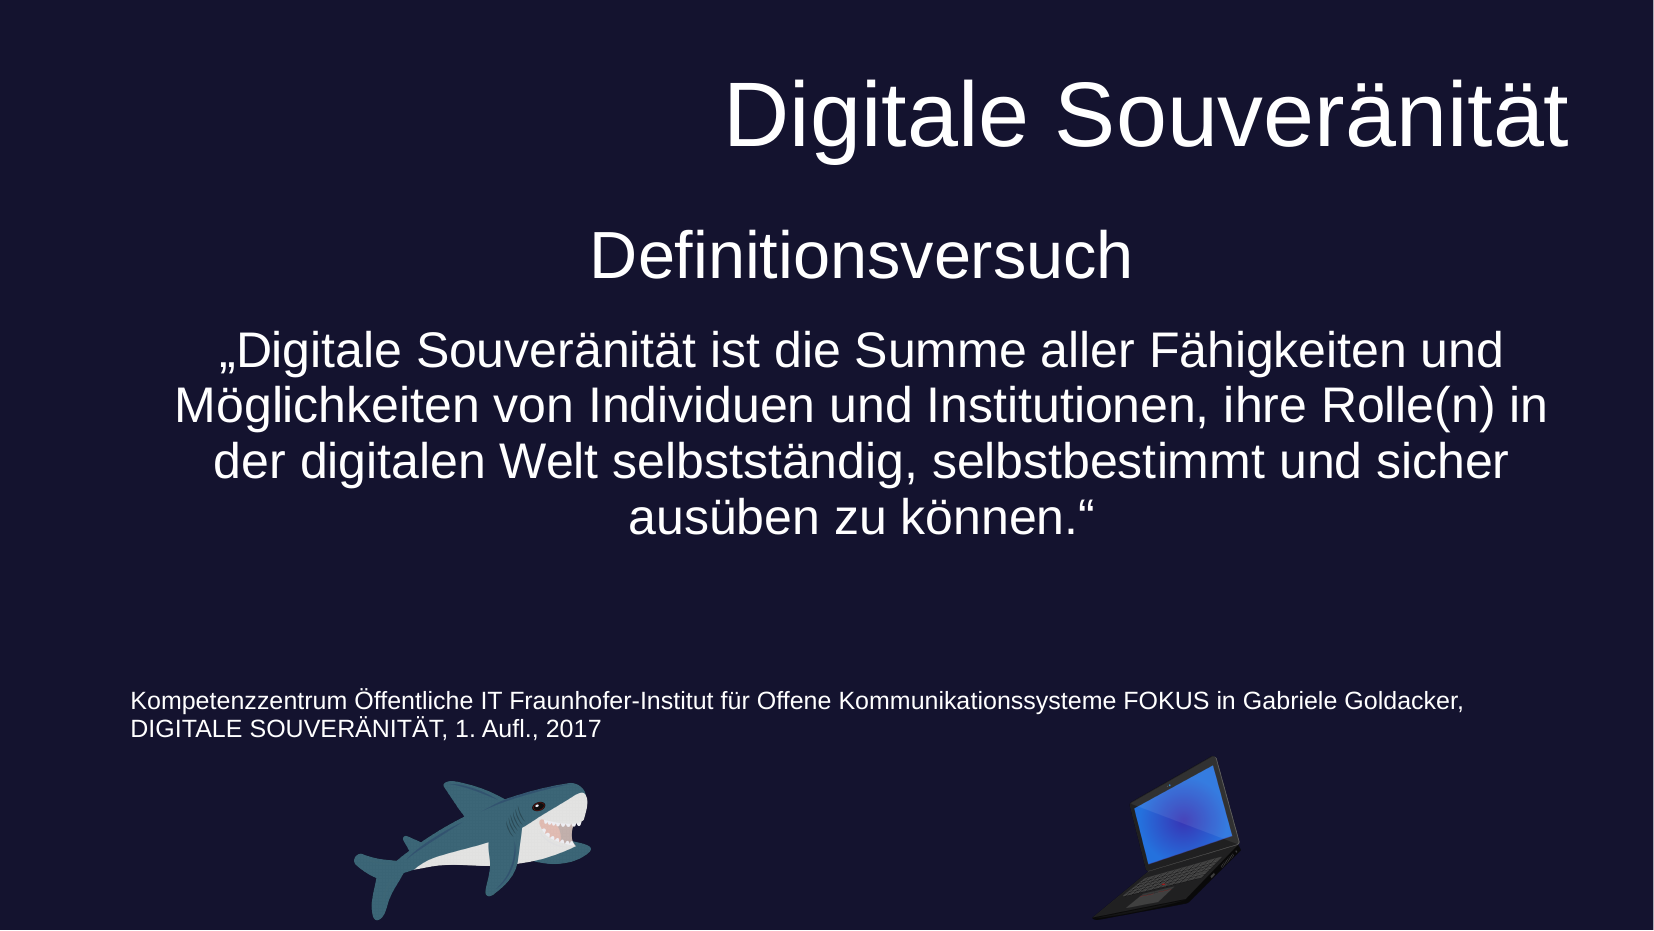

# Digitale Souveränität
Definitionsversuch
„Digitale Souveränität ist die Summe aller Fähigkeiten und Möglichkeiten von Individuen und Institutionen, ihre Rolle(n) in der digitalen Welt selbstständig, selbstbestimmt und sicher ausüben zu können.“
Kompetenzzentrum Öffentliche IT Fraunhofer-Institut für Offene Kommunikationssysteme FOKUS in Gabriele Goldacker, DIGITALE SOUVERÄNITÄT, 1. Aufl., 2017